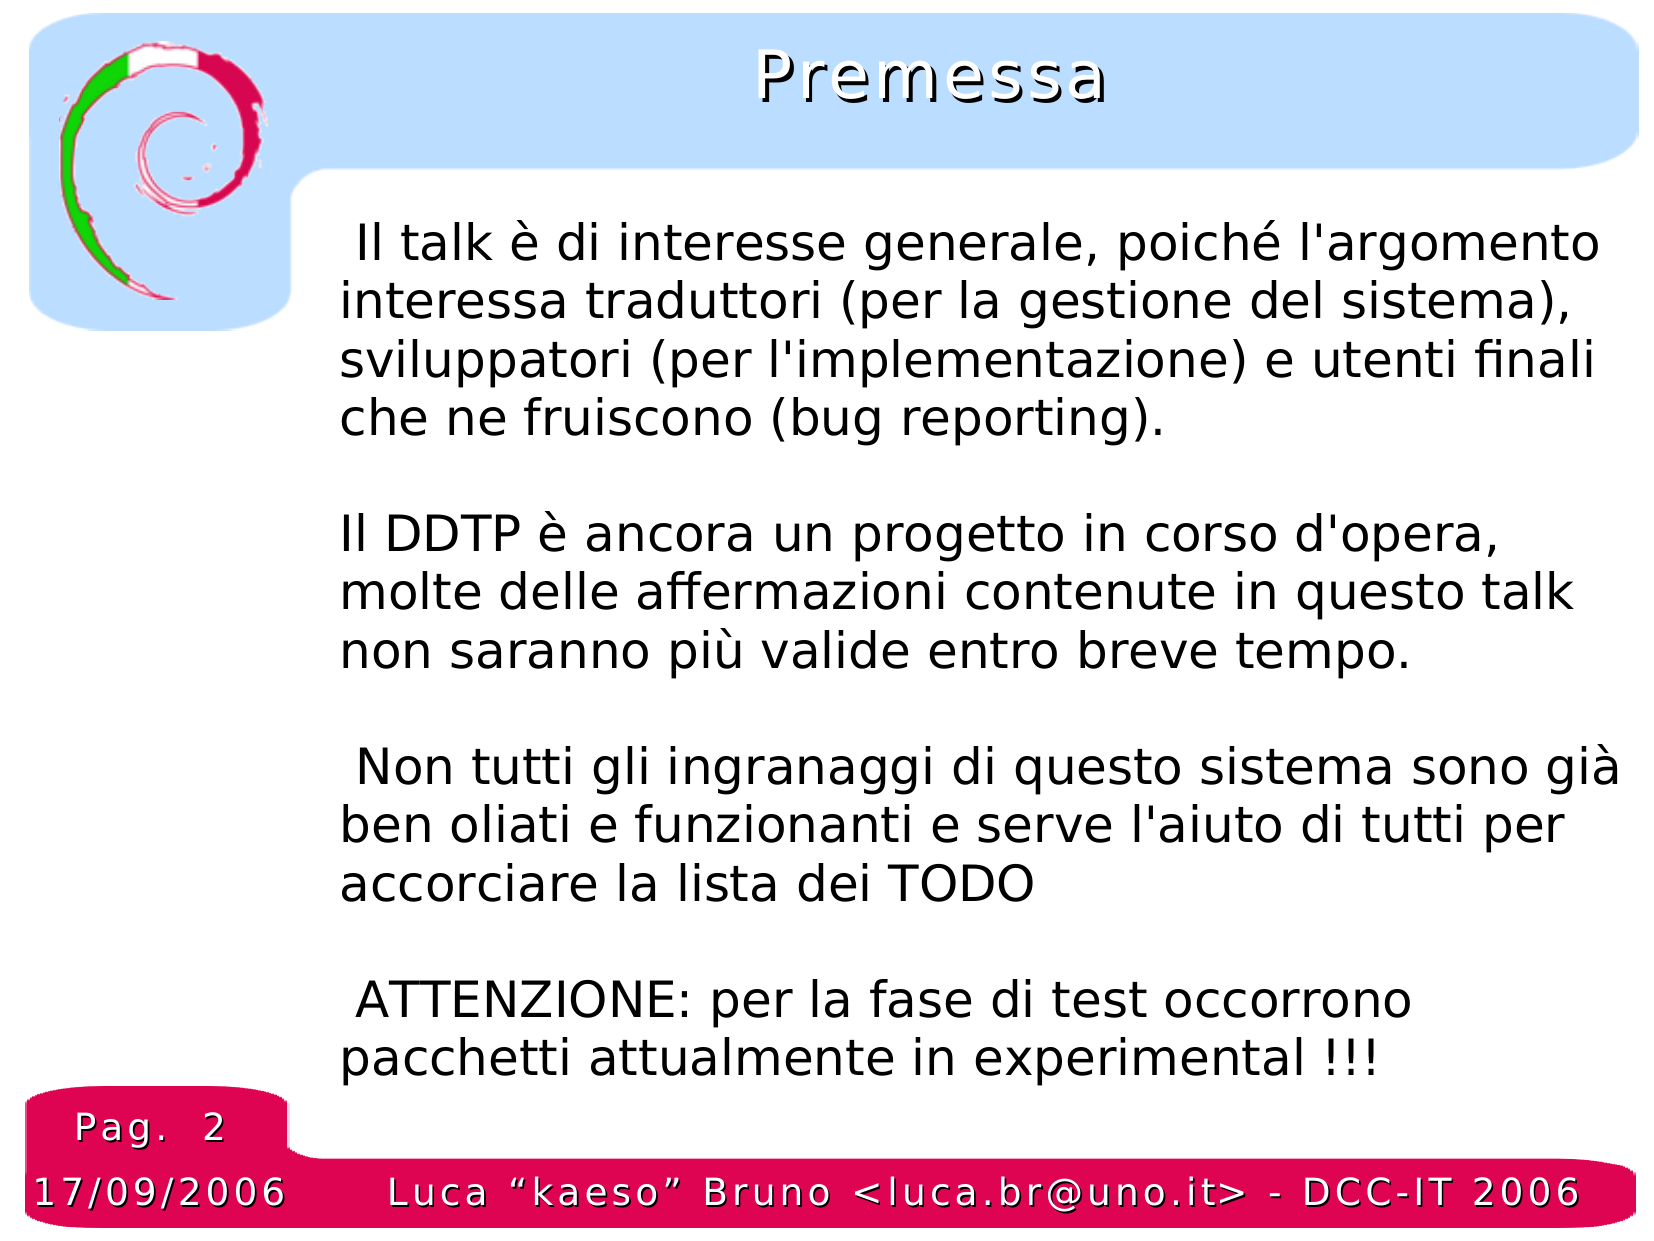

Premessa
 Il talk è di interesse generale, poiché l'argomento interessa traduttori (per la gestione del sistema), sviluppatori (per l'implementazione) e utenti finali che ne fruiscono (bug reporting).
Il DDTP è ancora un progetto in corso d'opera, molte delle affermazioni contenute in questo talk non saranno più valide entro breve tempo.
 Non tutti gli ingranaggi di questo sistema sono già ben oliati e funzionanti e serve l'aiuto di tutti per accorciare la lista dei TODO
 ATTENZIONE: per la fase di test occorrono pacchetti attualmente in experimental !!!
Pag.
17/09/2006
Luca “kaeso” Bruno <luca.br@uno.it> - DCC-IT 2006